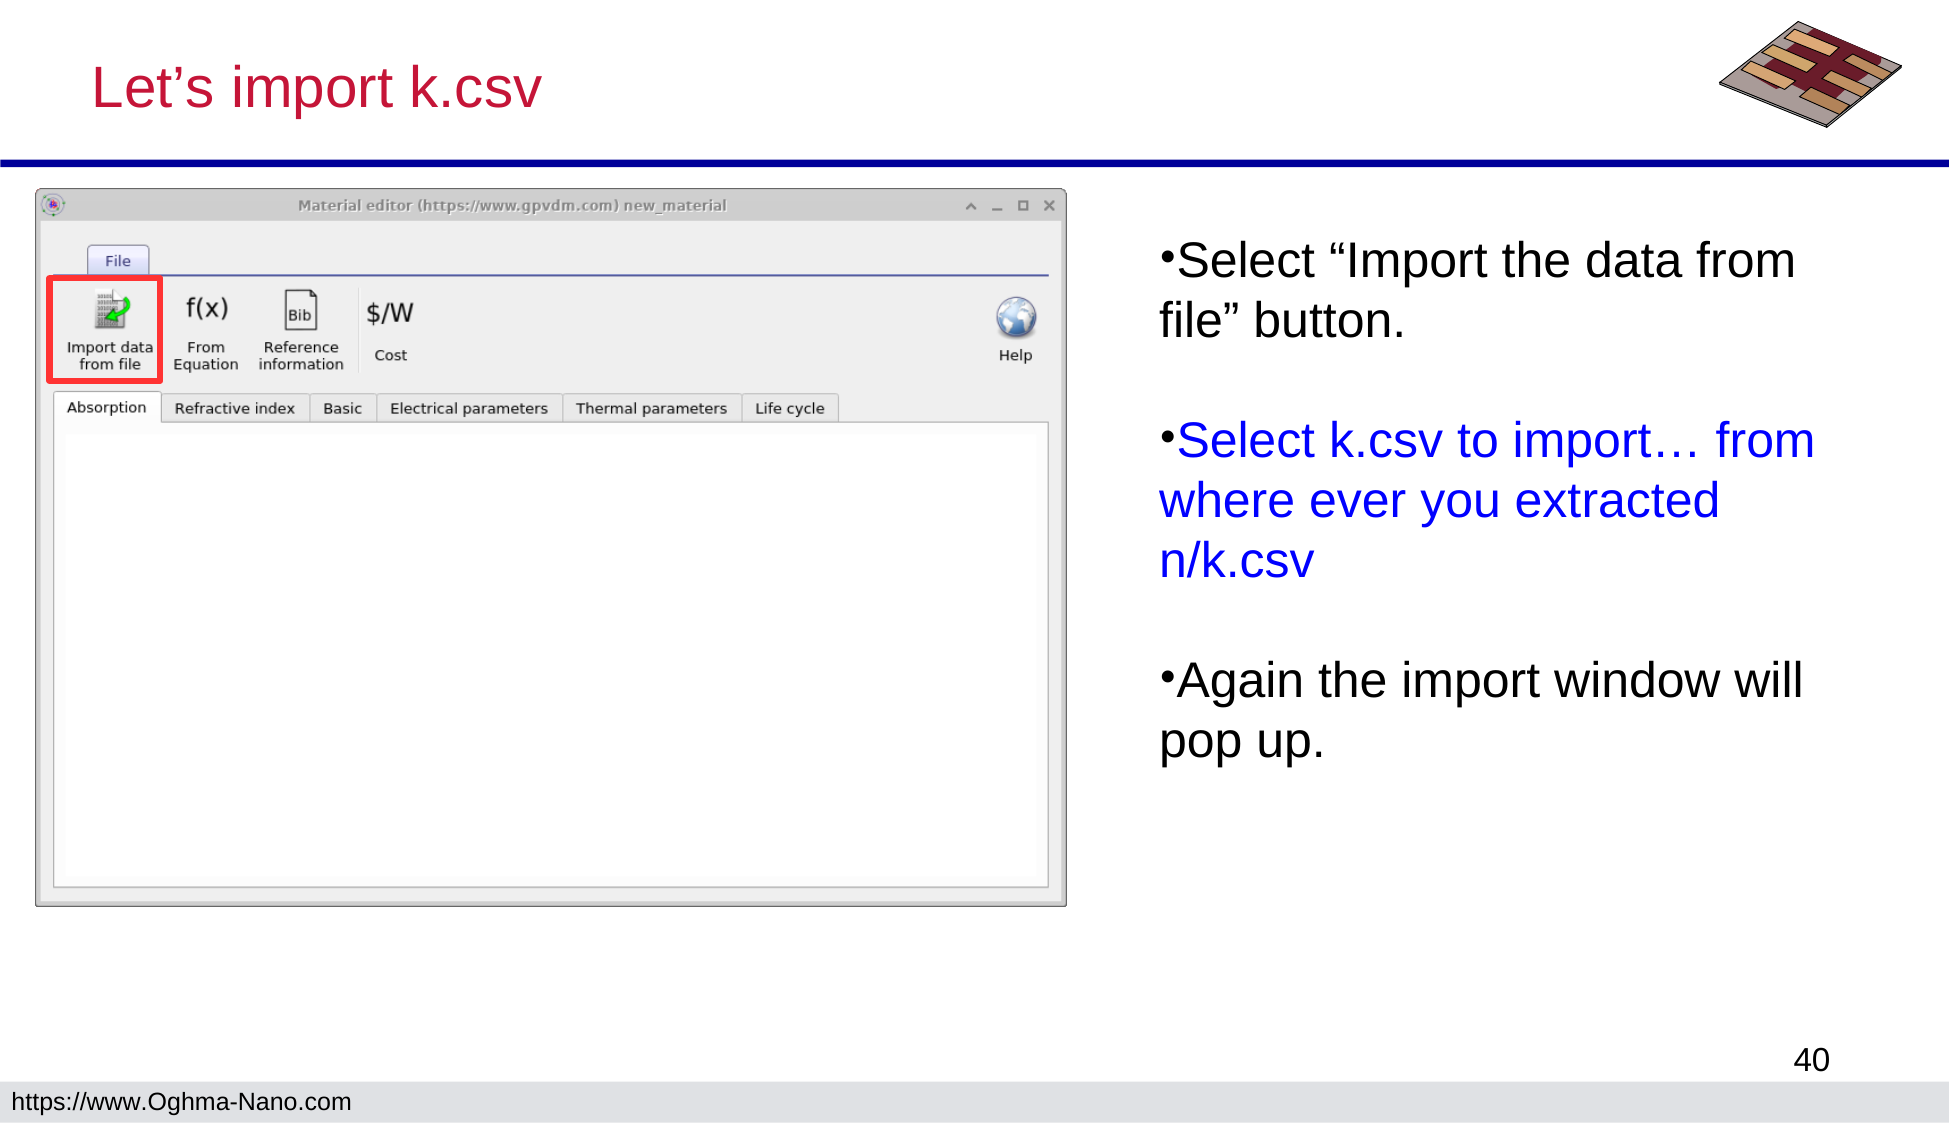

# Let’s import k.csv
Select “Import the data from file” button.
Select k.csv to import… from where ever you extracted n/k.csv
Again the import window will pop up.